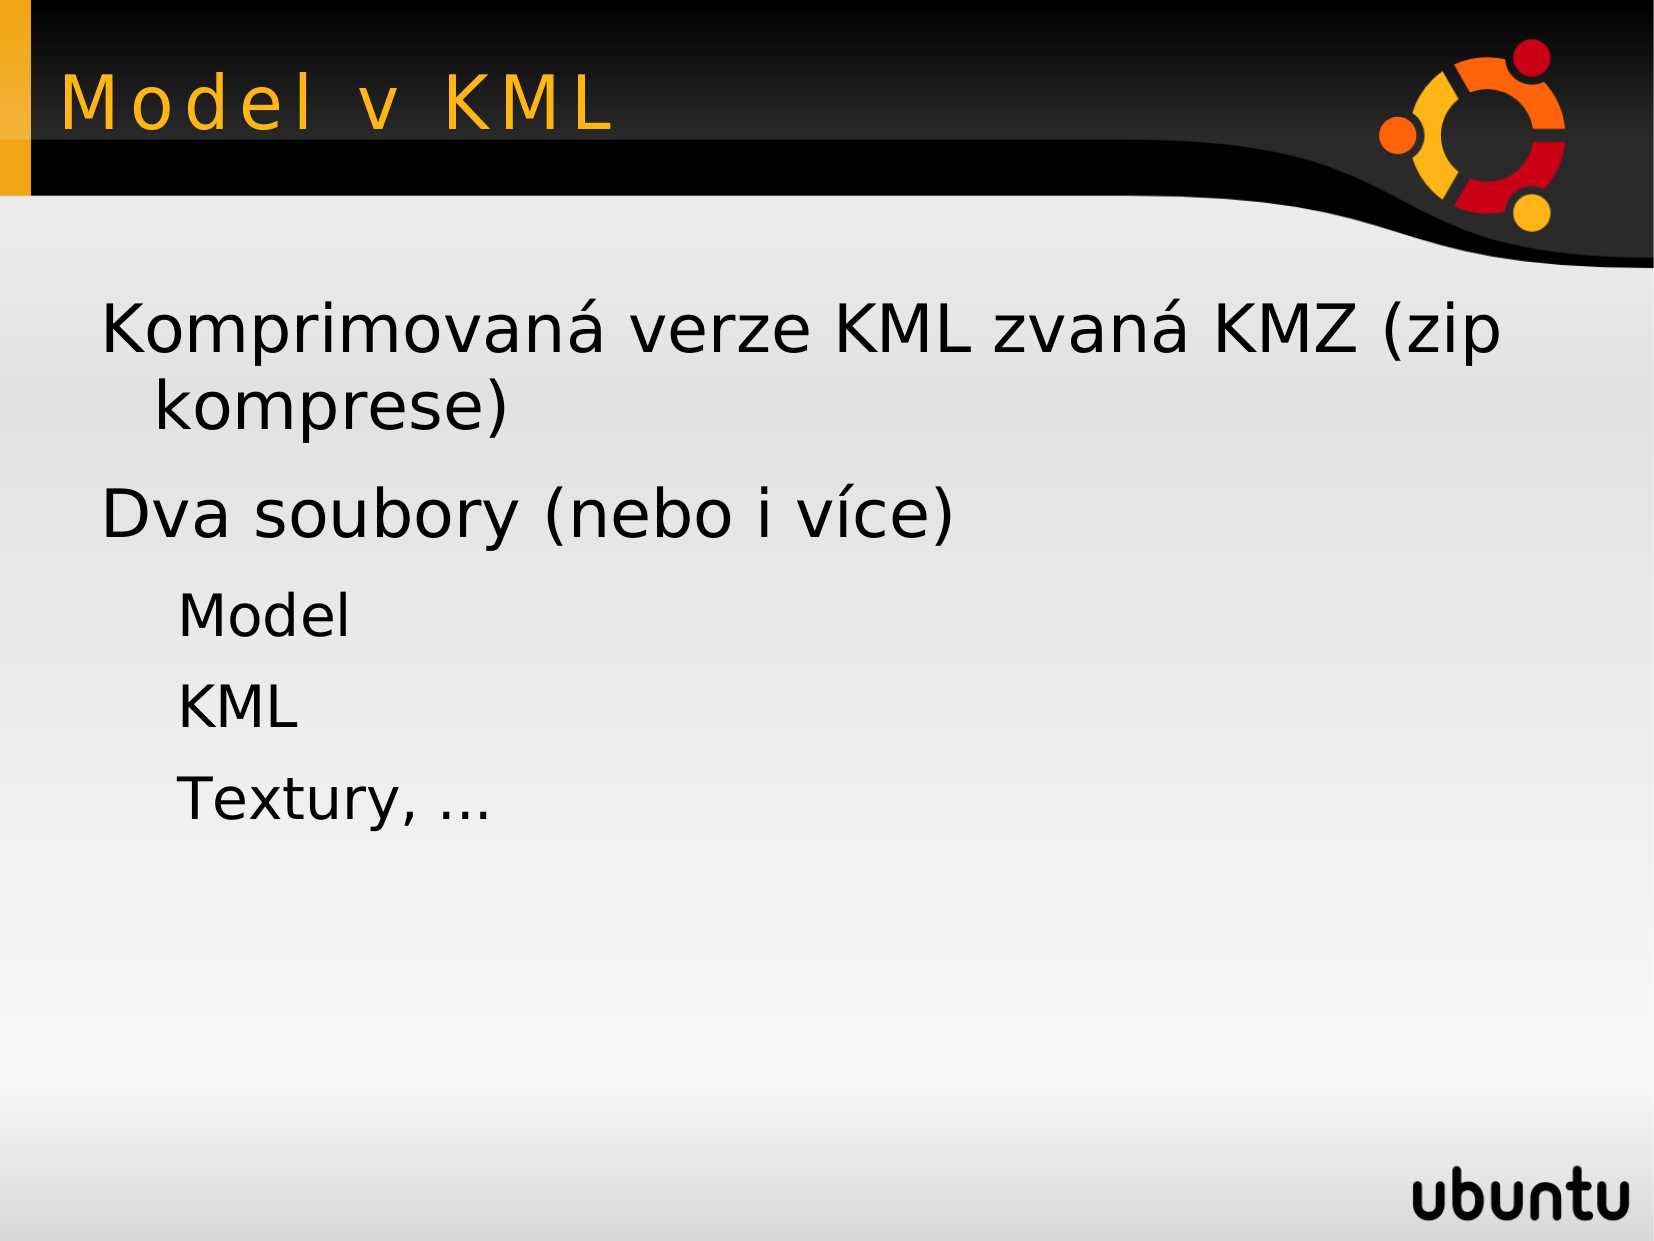

# Model v KML
Komprimovaná verze KML zvaná KMZ (zip komprese)
Dva soubory (nebo i více)
Model
KML
Textury, ...